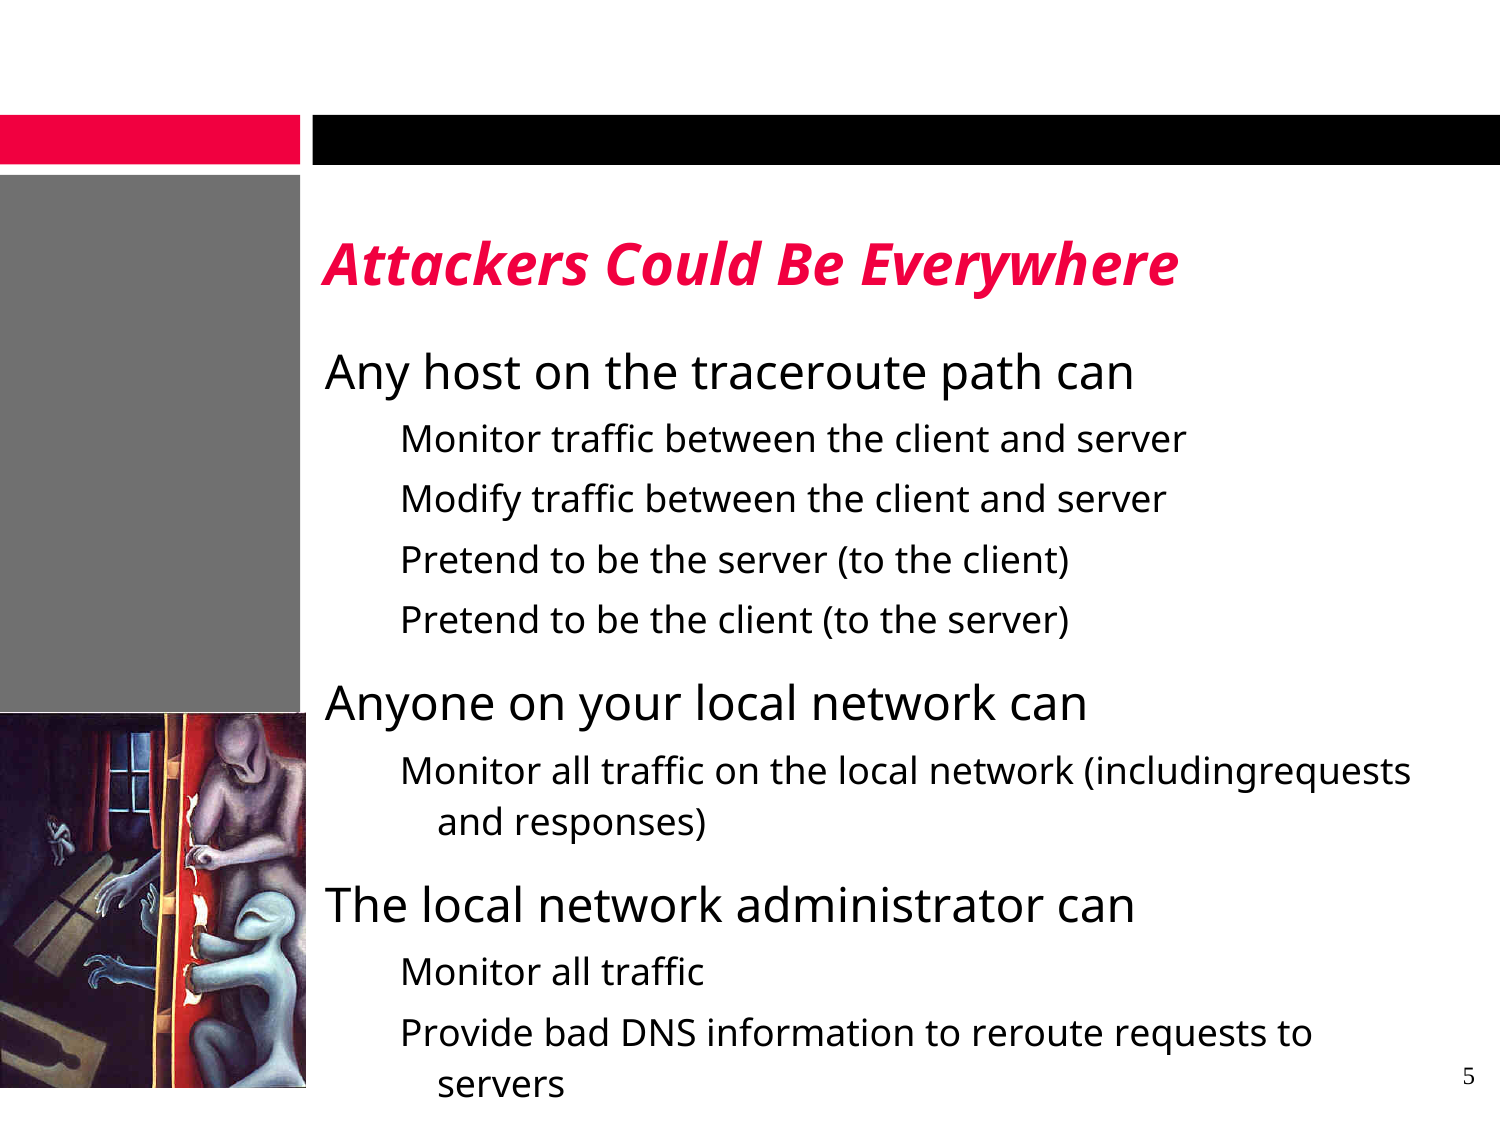

# Attackers Could Be Everywhere
Any host on the traceroute path can
Monitor traffic between the client and server
Modify traffic between the client and server
Pretend to be the server (to the client)
Pretend to be the client (to the server)
Anyone on your local network can
Monitor all traffic on the local network (includingrequests and responses)
The local network administrator can
Monitor all traffic
Provide bad DNS information to reroute requests to servers
5